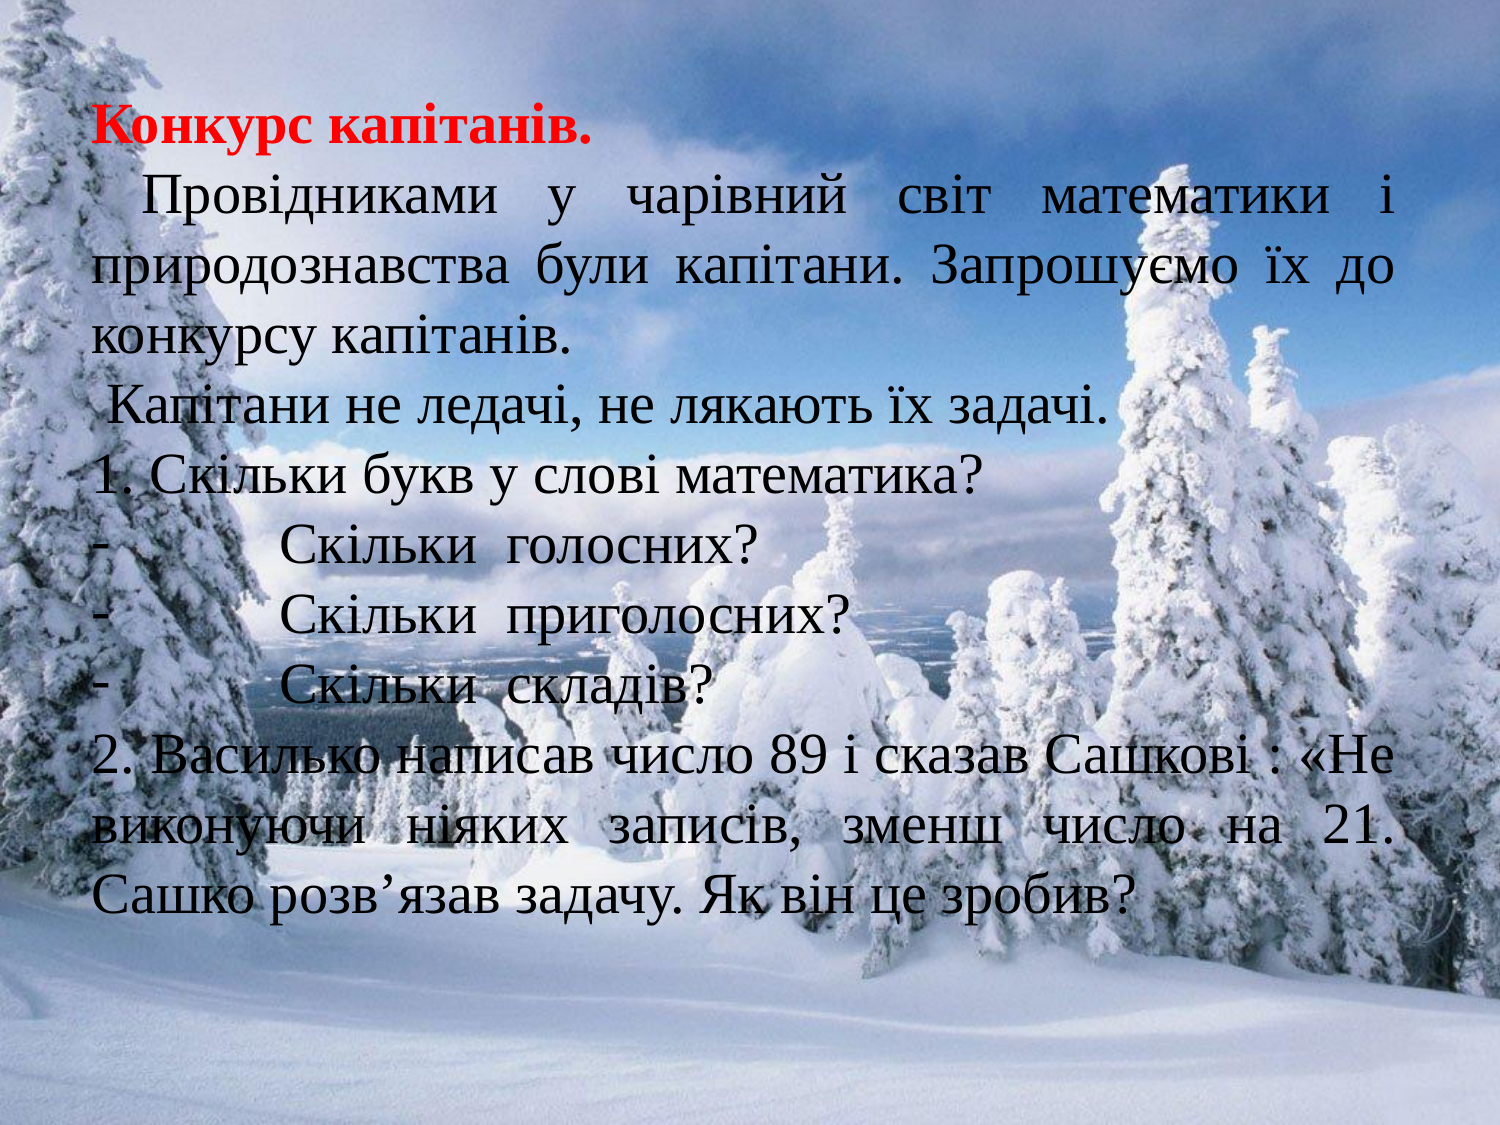

Конкурс капітанів.
 Провідниками у чарівний світ математики і природознавства були капітани. Запрошуємо їх до конкурсу капітанів.
 Капітани не ледачі, не лякають їх задачі.
1. Скільки букв у слові математика?
	Скільки голосних?
	Скільки приголосних?
	Скільки складів?
2. Василько написав число 89 і сказав Сашкові : «Не виконуючи ніяких записів, зменш число на 21. Сашко розв’язав задачу. Як він це зробив?